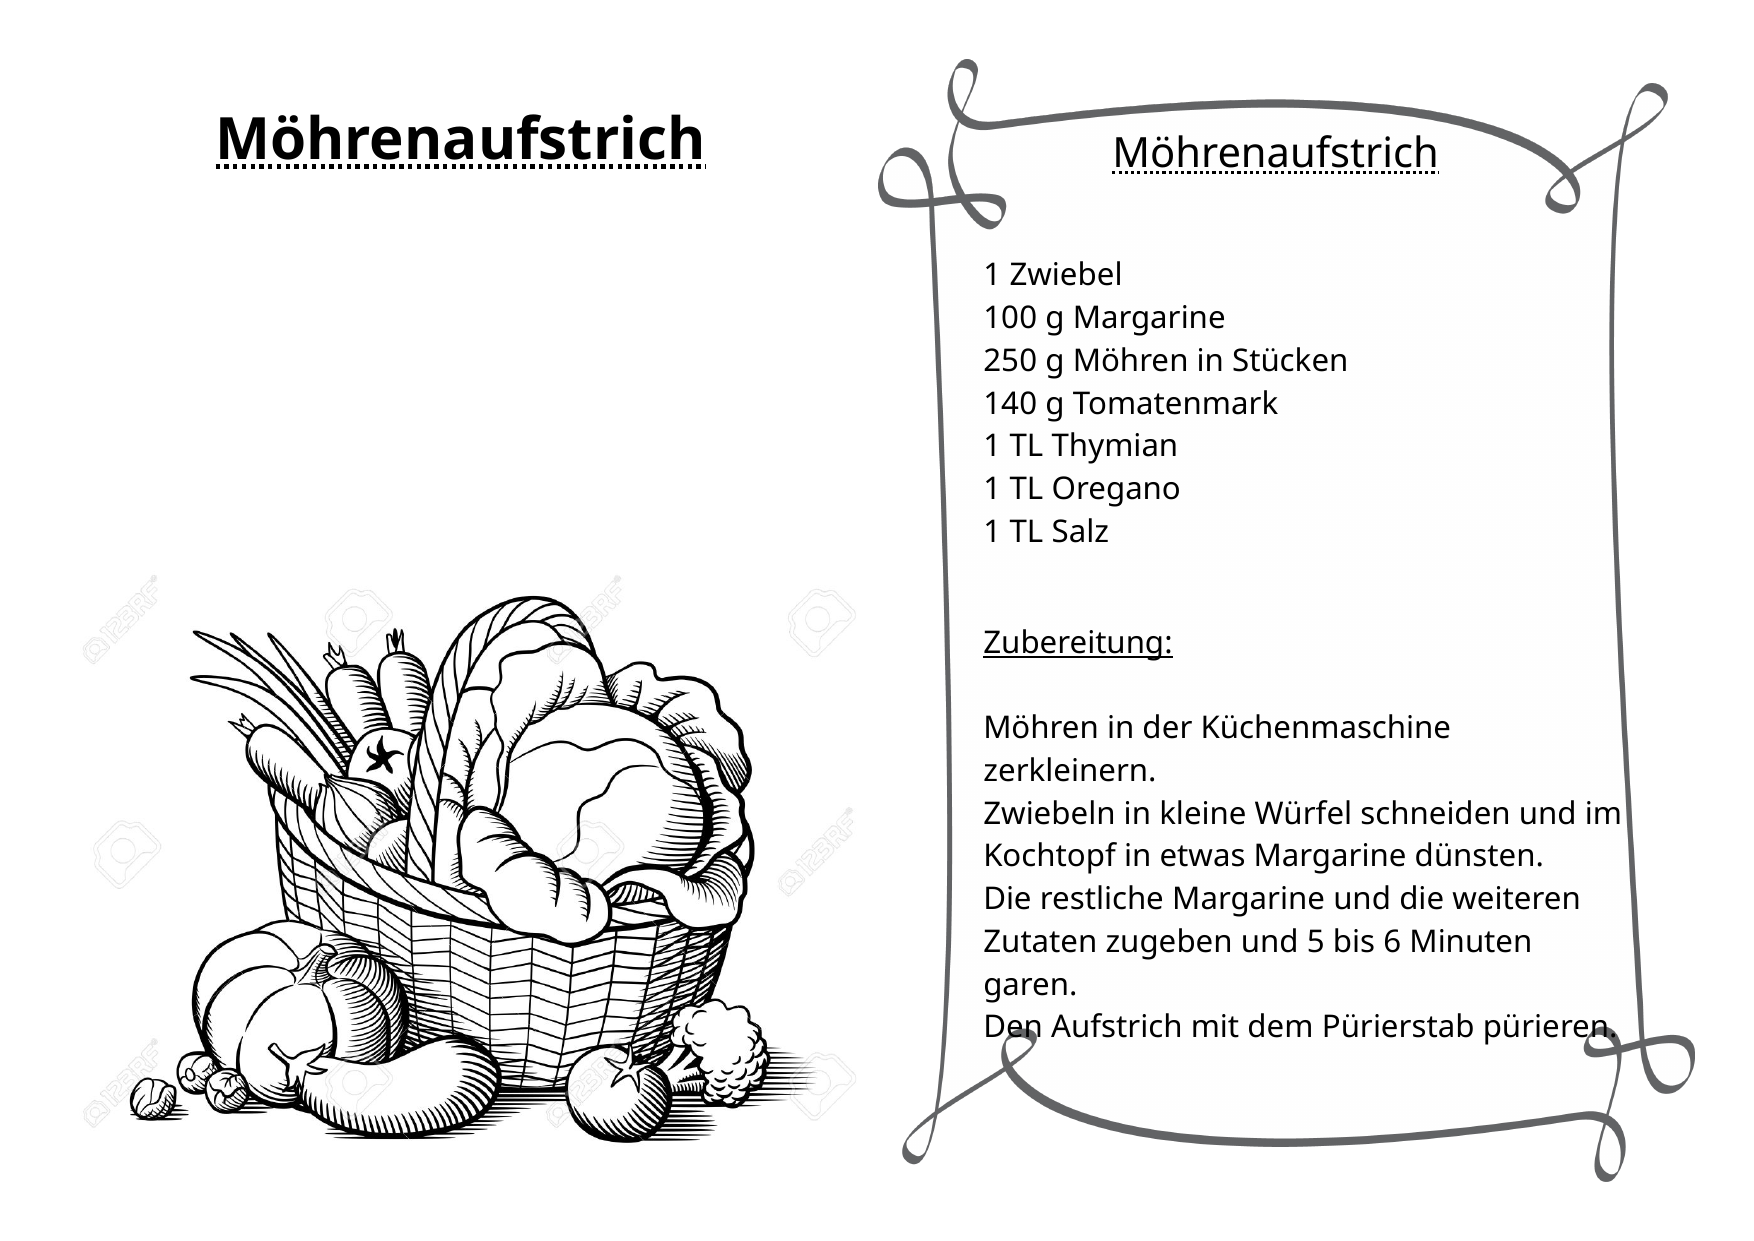

Möhrenaufstrich
Möhrenaufstrich
1 Zwiebel
100 g Margarine
250 g Möhren in Stücken
140 g Tomatenmark
1 TL Thymian
1 TL Oregano
1 TL Salz
Zubereitung:
Möhren in der Küchenmaschine zerkleinern.
Zwiebeln in kleine Würfel schneiden und im Kochtopf in etwas Margarine dünsten.
Die restliche Margarine und die weiteren Zutaten zugeben und 5 bis 6 Minuten garen.
Den Aufstrich mit dem Pürierstab pürieren.